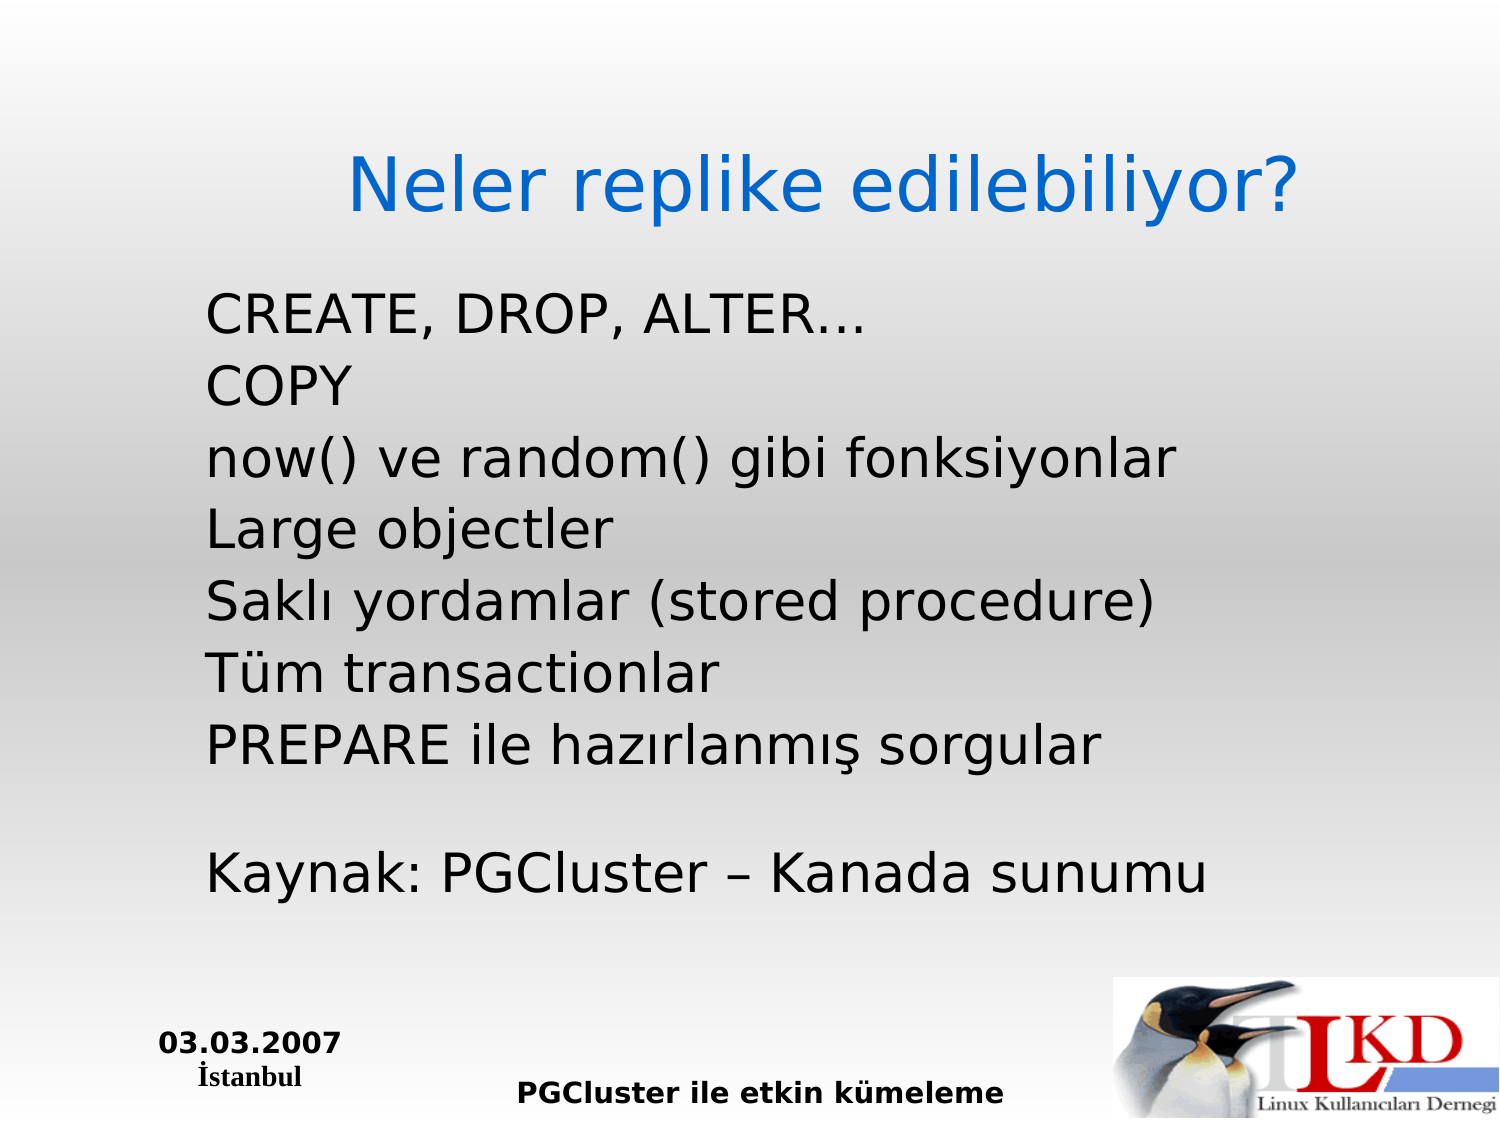

# Neler replike edilebiliyor?
CREATE, DROP, ALTER...
COPY
now() ve random() gibi fonksiyonlar
Large objectler
Saklı yordamlar (stored procedure)
Tüm transactionlar
PREPARE ile hazırlanmış sorgular
Kaynak: PGCluster – Kanada sunumu